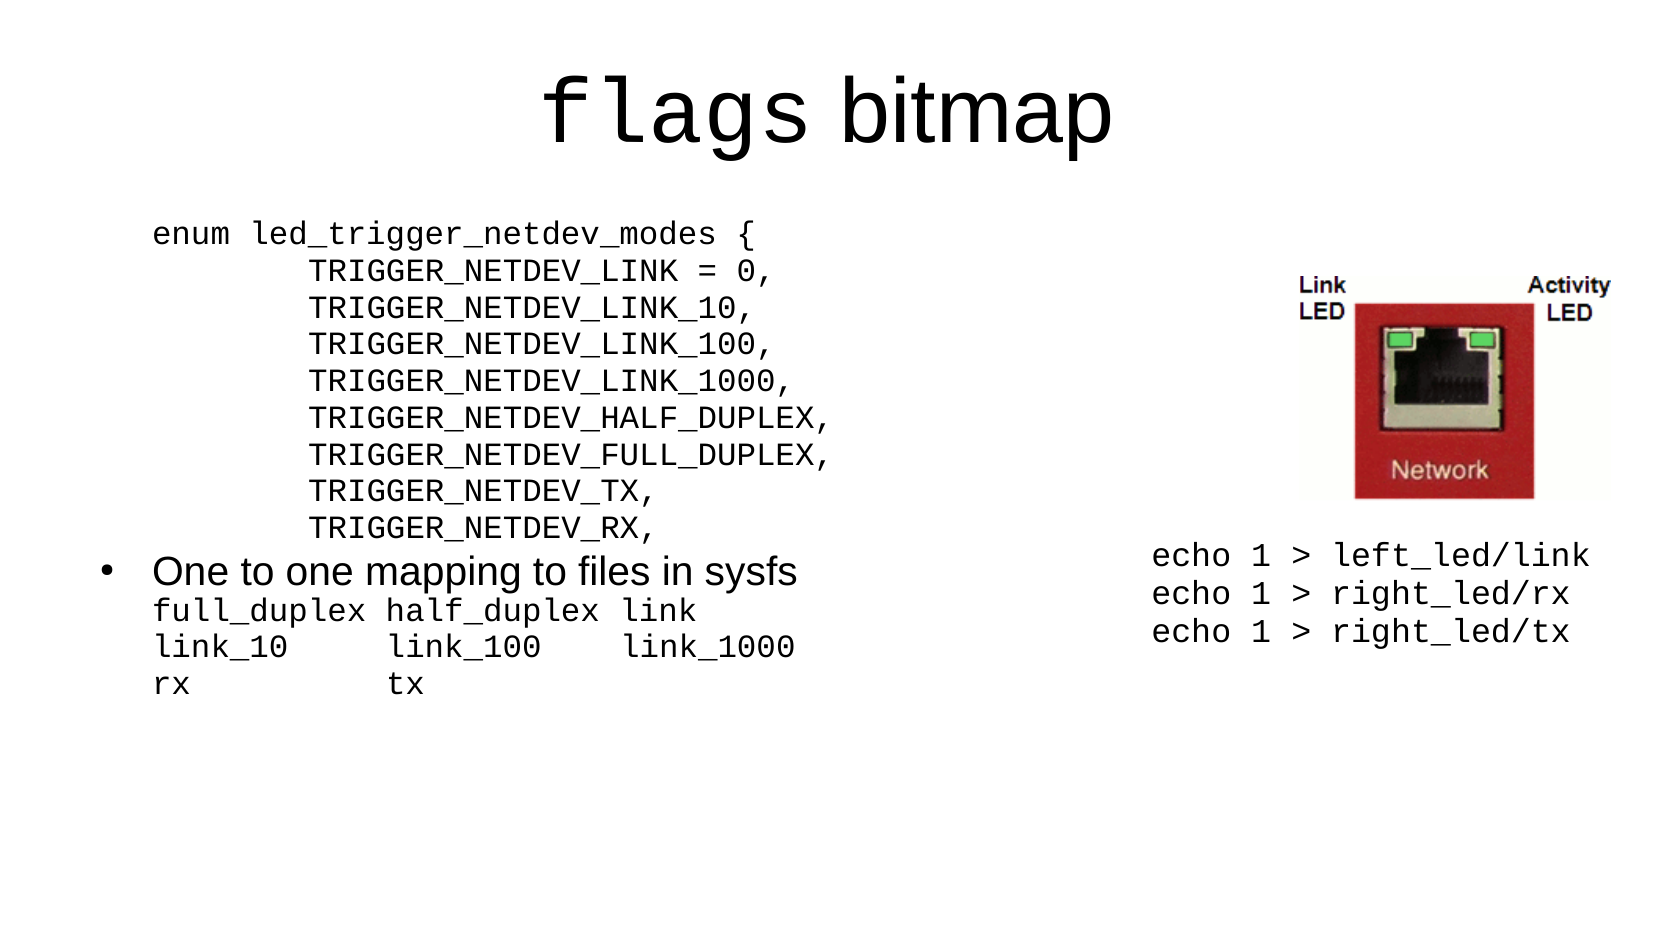

# flags bitmap
enum led_trigger_netdev_modes {
 TRIGGER_NETDEV_LINK = 0,
 TRIGGER_NETDEV_LINK_10,
 TRIGGER_NETDEV_LINK_100,
 TRIGGER_NETDEV_LINK_1000,
 TRIGGER_NETDEV_HALF_DUPLEX,
 TRIGGER_NETDEV_FULL_DUPLEX,
 TRIGGER_NETDEV_TX,
 TRIGGER_NETDEV_RX,
One to one mapping to files in sysfs
full_duplex half_duplex link
link_10 link_100 link_1000
rx tx
echo 1 > left_led/link
echo 1 > right_led/rx
echo 1 > right_led/tx